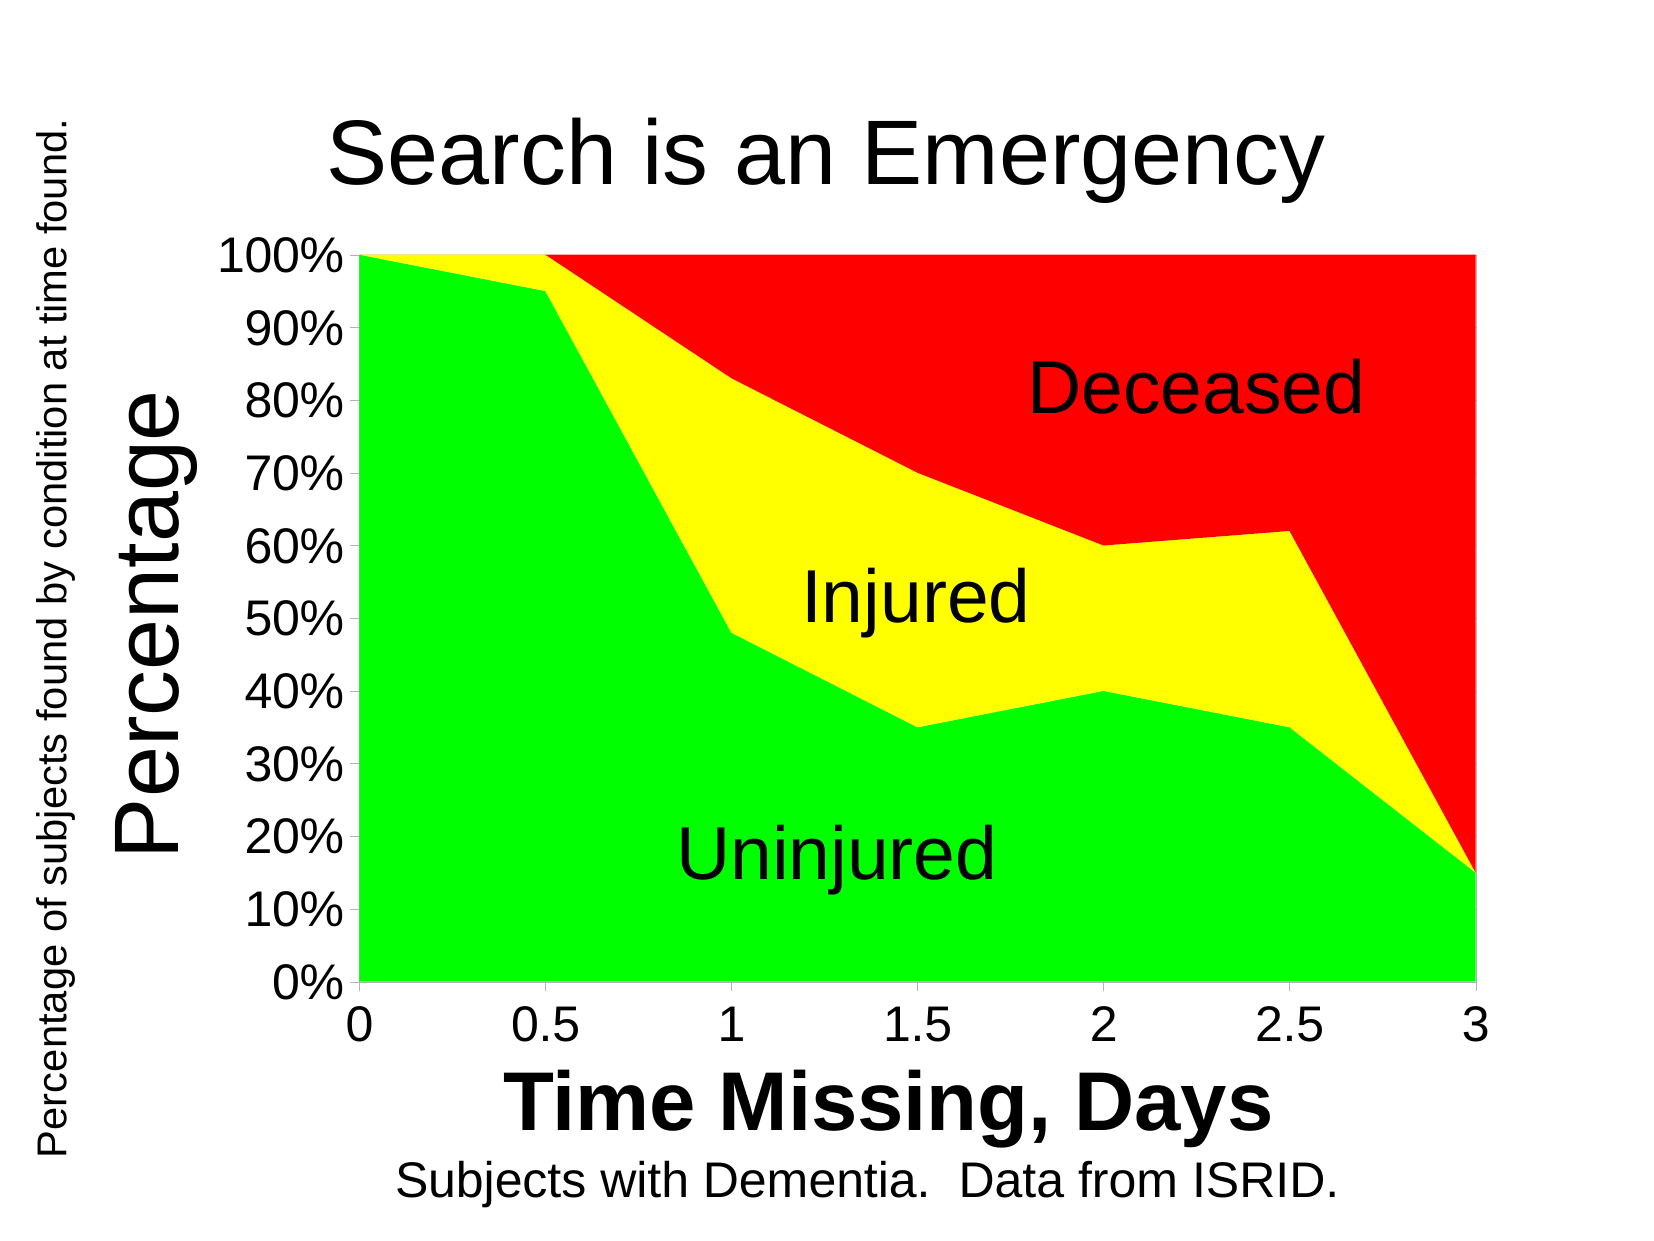

# Search is an Emergency
Deceased
Injured
Percentage
Percentage of subjects found by condition at time found.
Uninjured
Time Missing, Days
Subjects with Dementia. Data from ISRID.